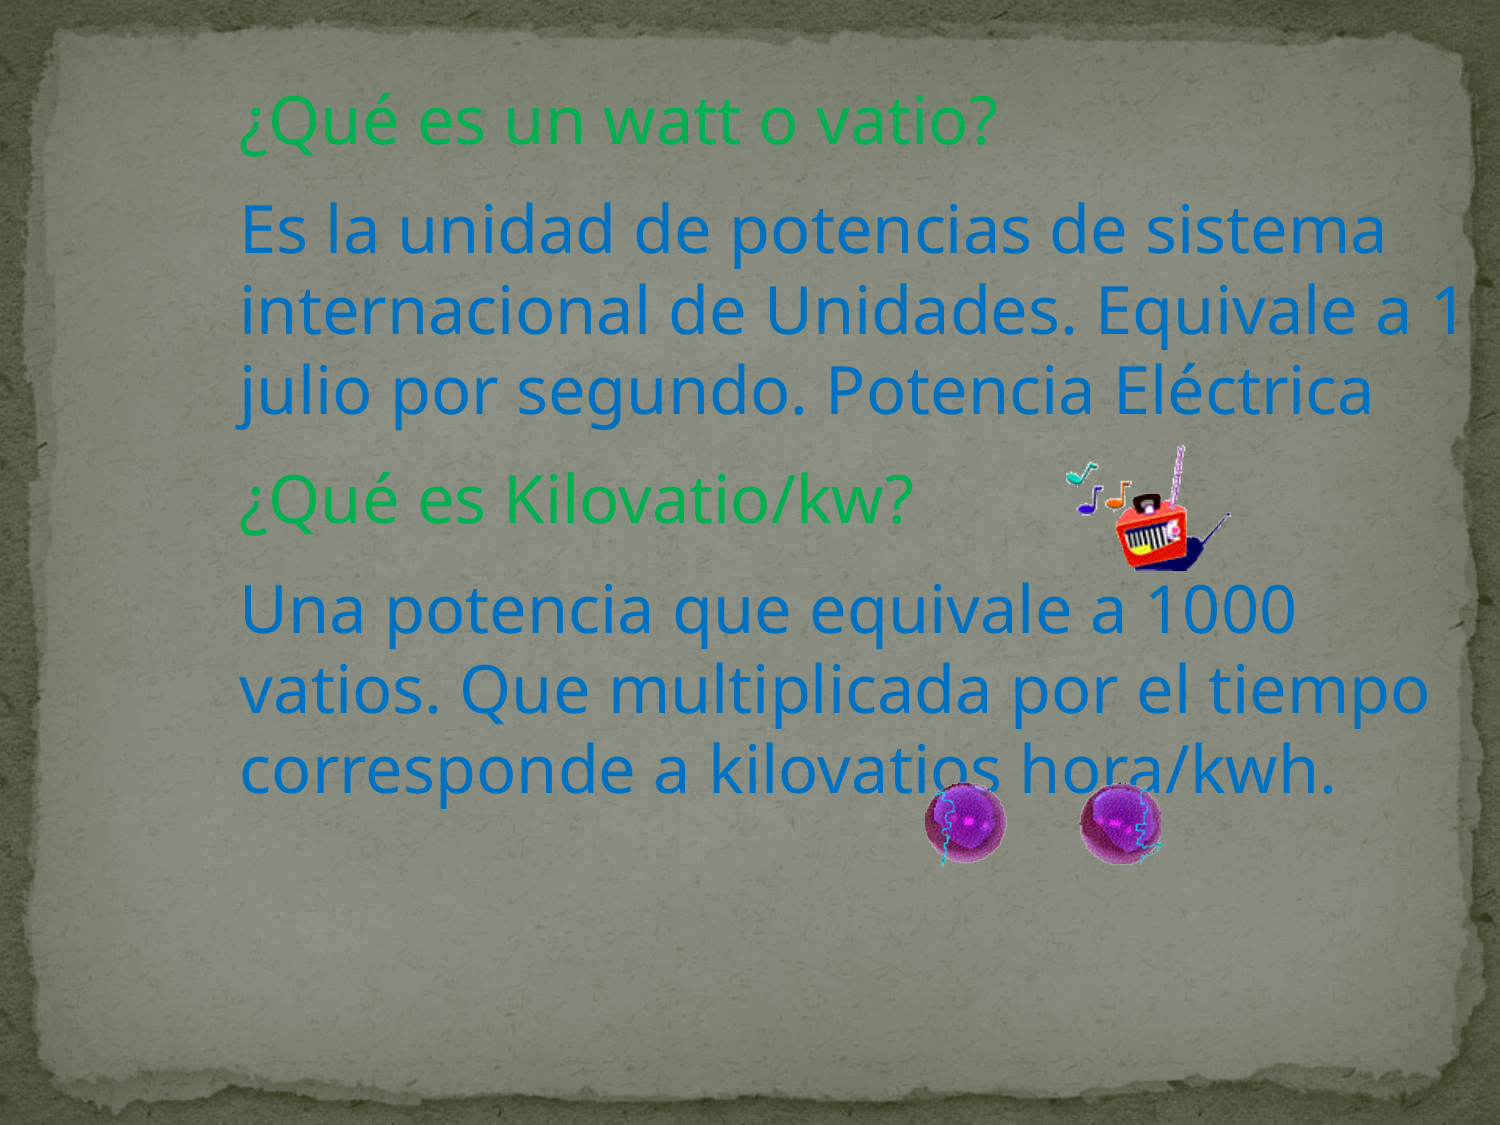

# ¿Qué es un watt o vatio?
Es la unidad de potencias de sistema internacional de Unidades. Equivale a 1 julio por segundo. Potencia Eléctrica
¿Qué es Kilovatio/kw?
Una potencia que equivale a 1000 vatios. Que multiplicada por el tiempo corresponde a kilovatios hora/kwh.